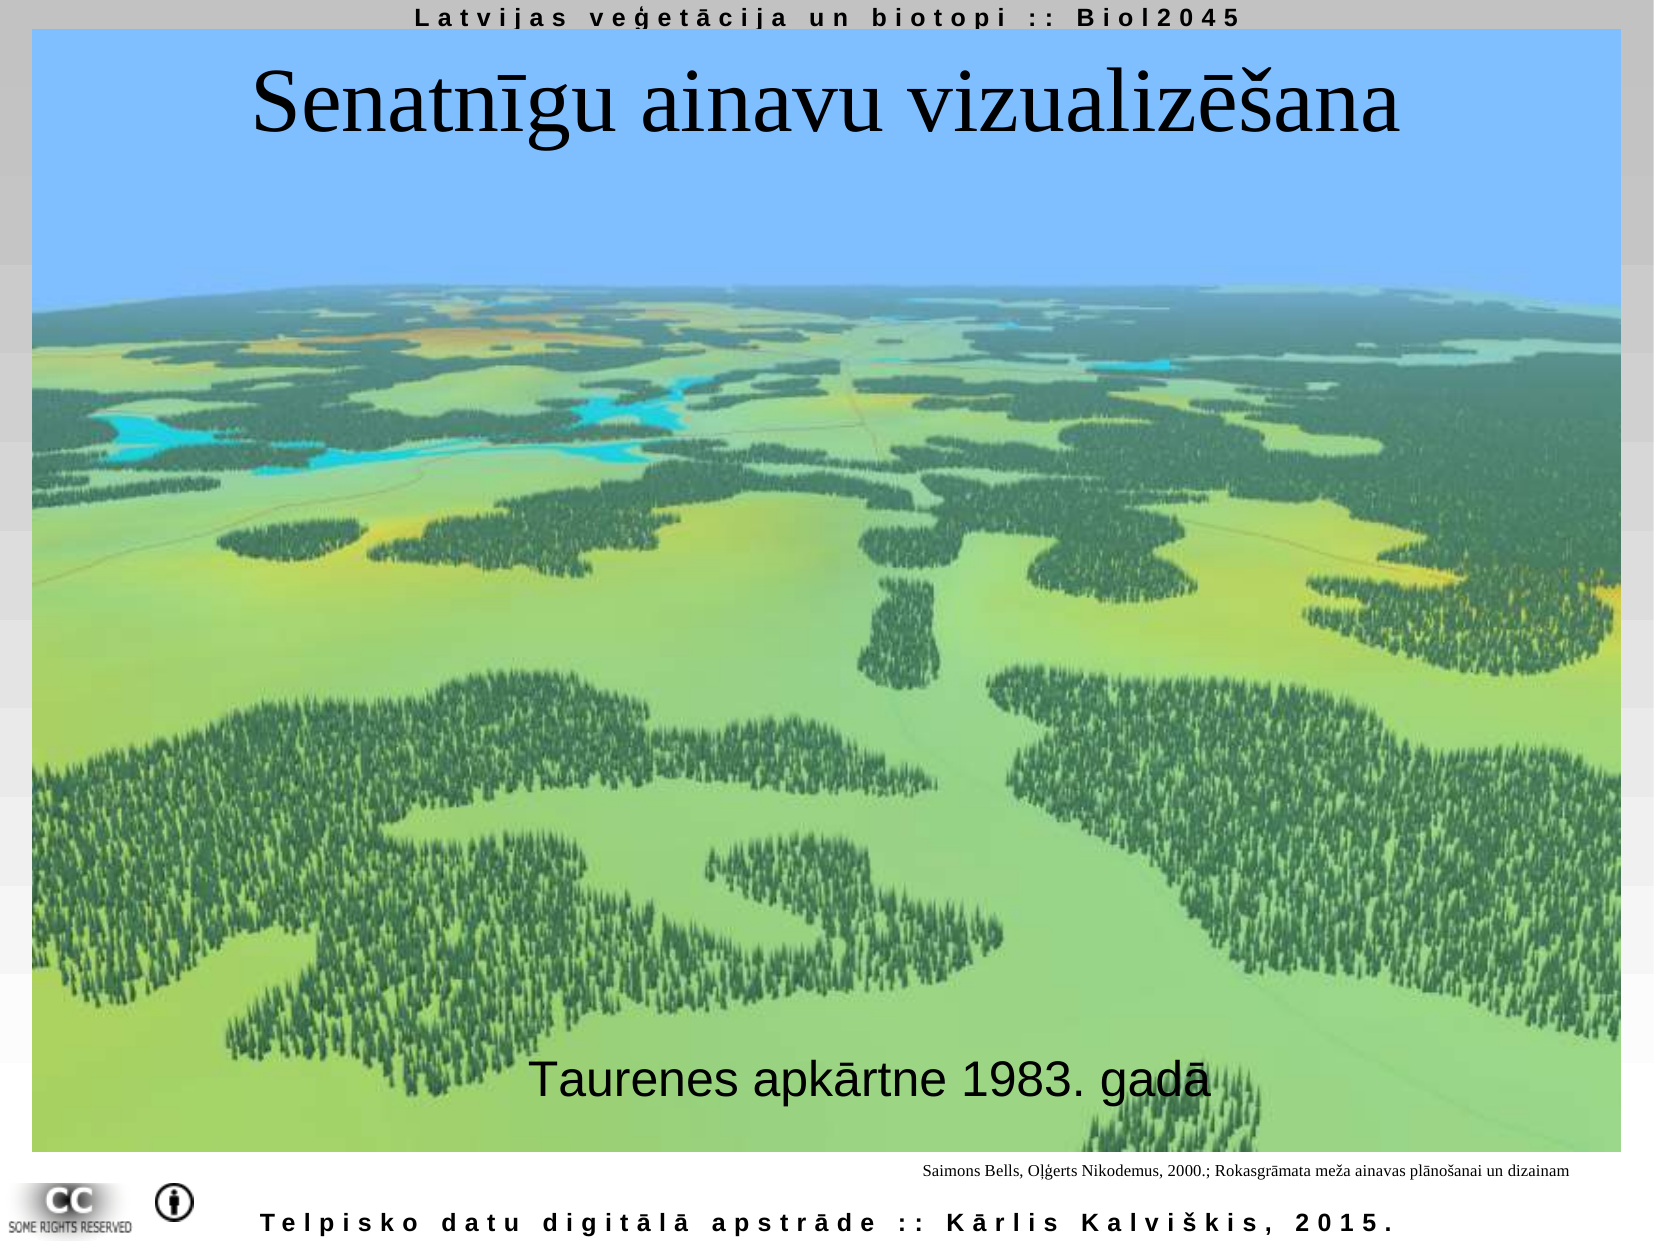

# Senatnīgu ainavu vizualizēšana
Taurenes apkārtne 1983. gadā
Saimons Bells, Oļģerts Nikodemus, 2000.; Rokasgrāmata meža ainavas plānošanai un dizainam